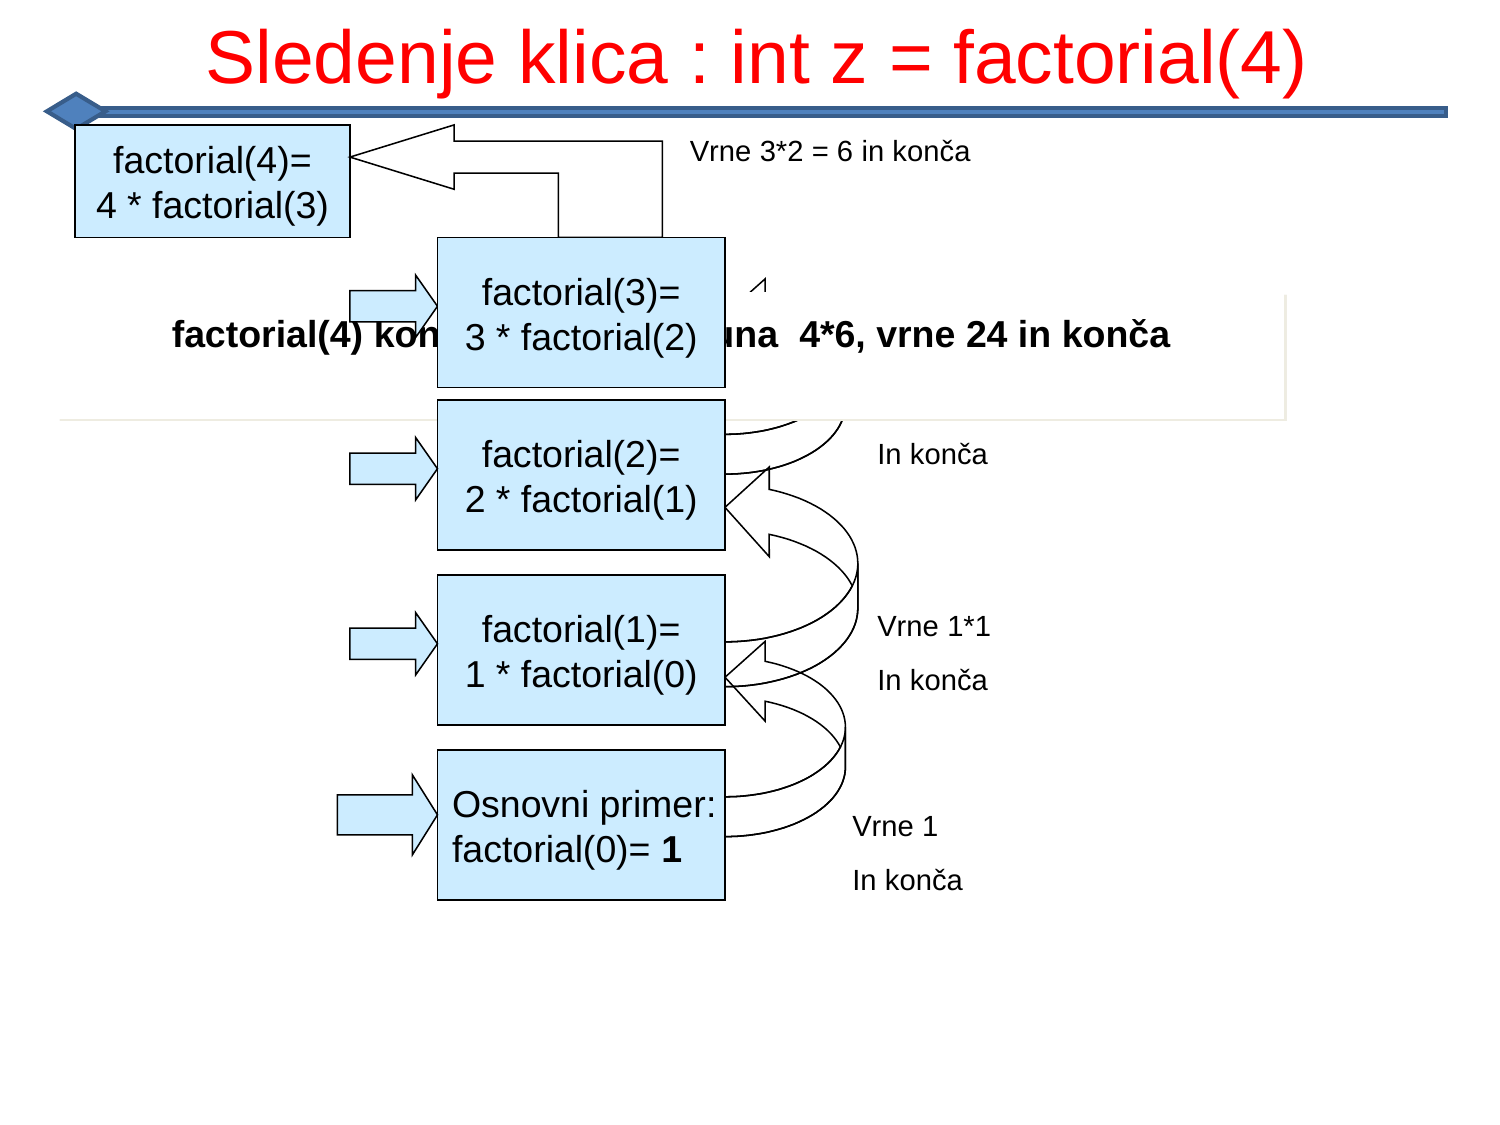

# Sledenje klica : int z = factorial(4)
Vrne 3*2 = 6 in konča
factorial(4)=
4 * factorial(3)
factorial(3)=
3 * factorial(2)
Vrne 2*1 =2
In konča
factorial(4) končno lahko izračuna 4*6, vrne 24 in konča
factorial(2)=
2 * factorial(1)
Vrne 1*1
In konča
factorial(1)=
1 * factorial(0)
Vrne 1
In konča
Osnovni primer:
factorial(0)= 1